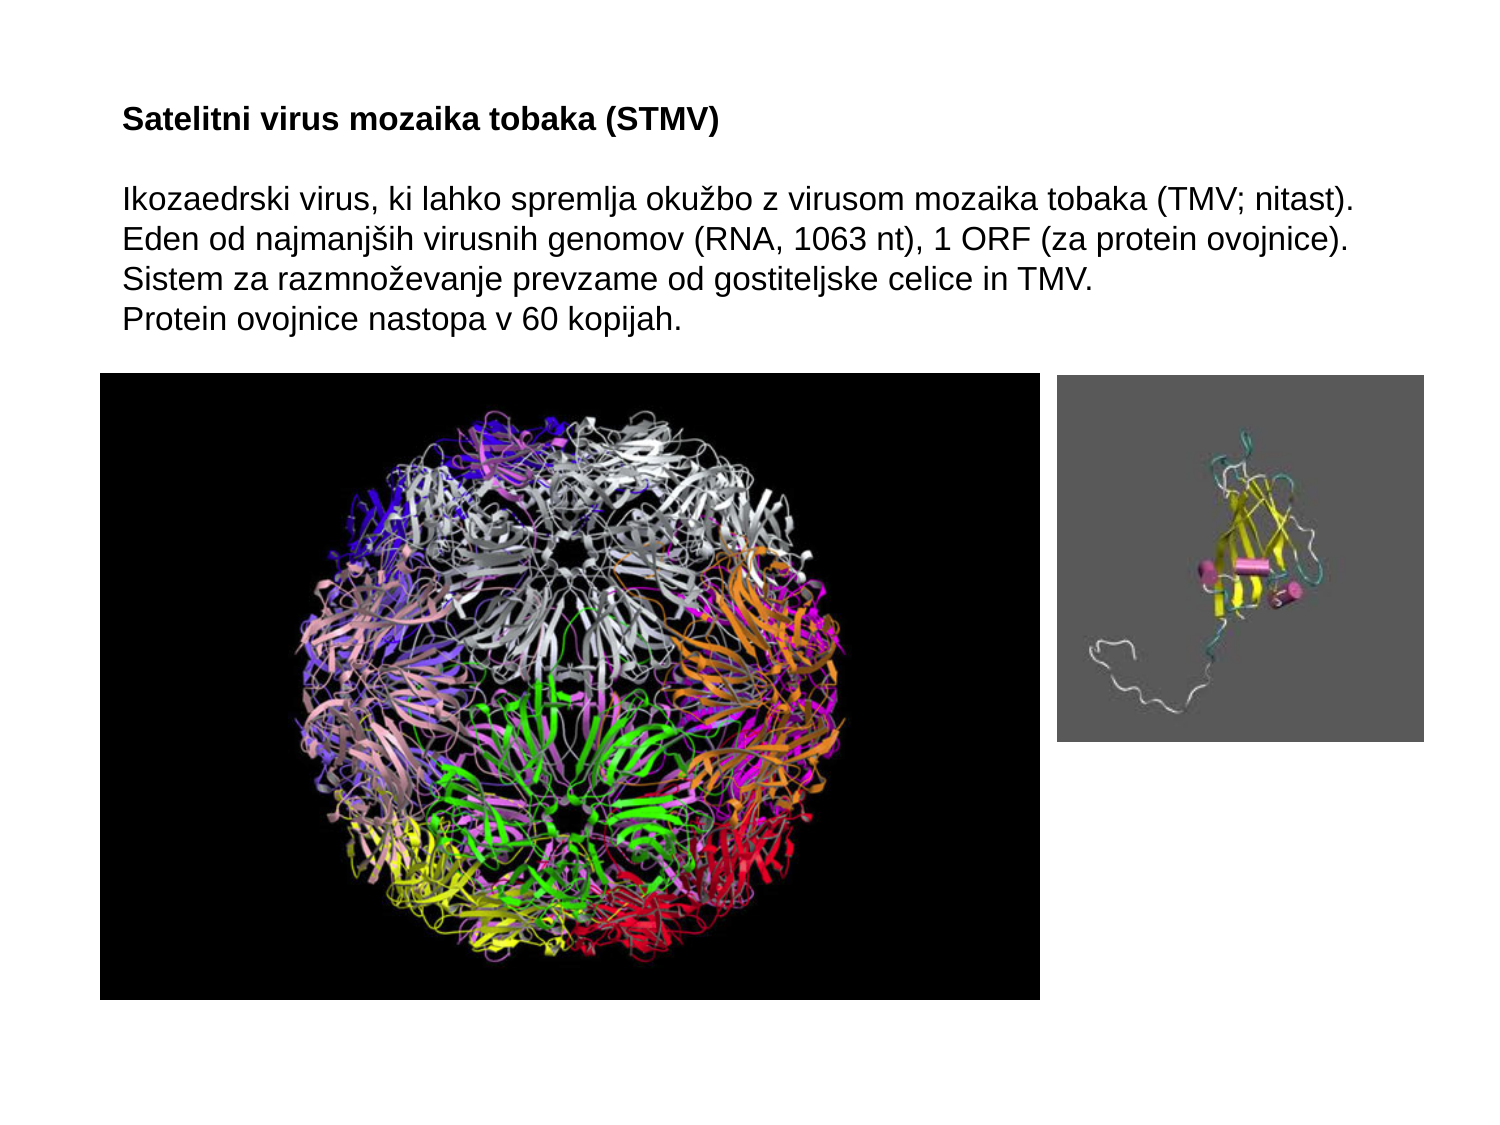

Satelitni virus mozaika tobaka (STMV)
Ikozaedrski virus, ki lahko spremlja okužbo z virusom mozaika tobaka (TMV; nitast).
Eden od najmanjših virusnih genomov (RNA, 1063 nt), 1 ORF (za protein ovojnice).
Sistem za razmnoževanje prevzame od gostiteljske celice in TMV.
Protein ovojnice nastopa v 60 kopijah.